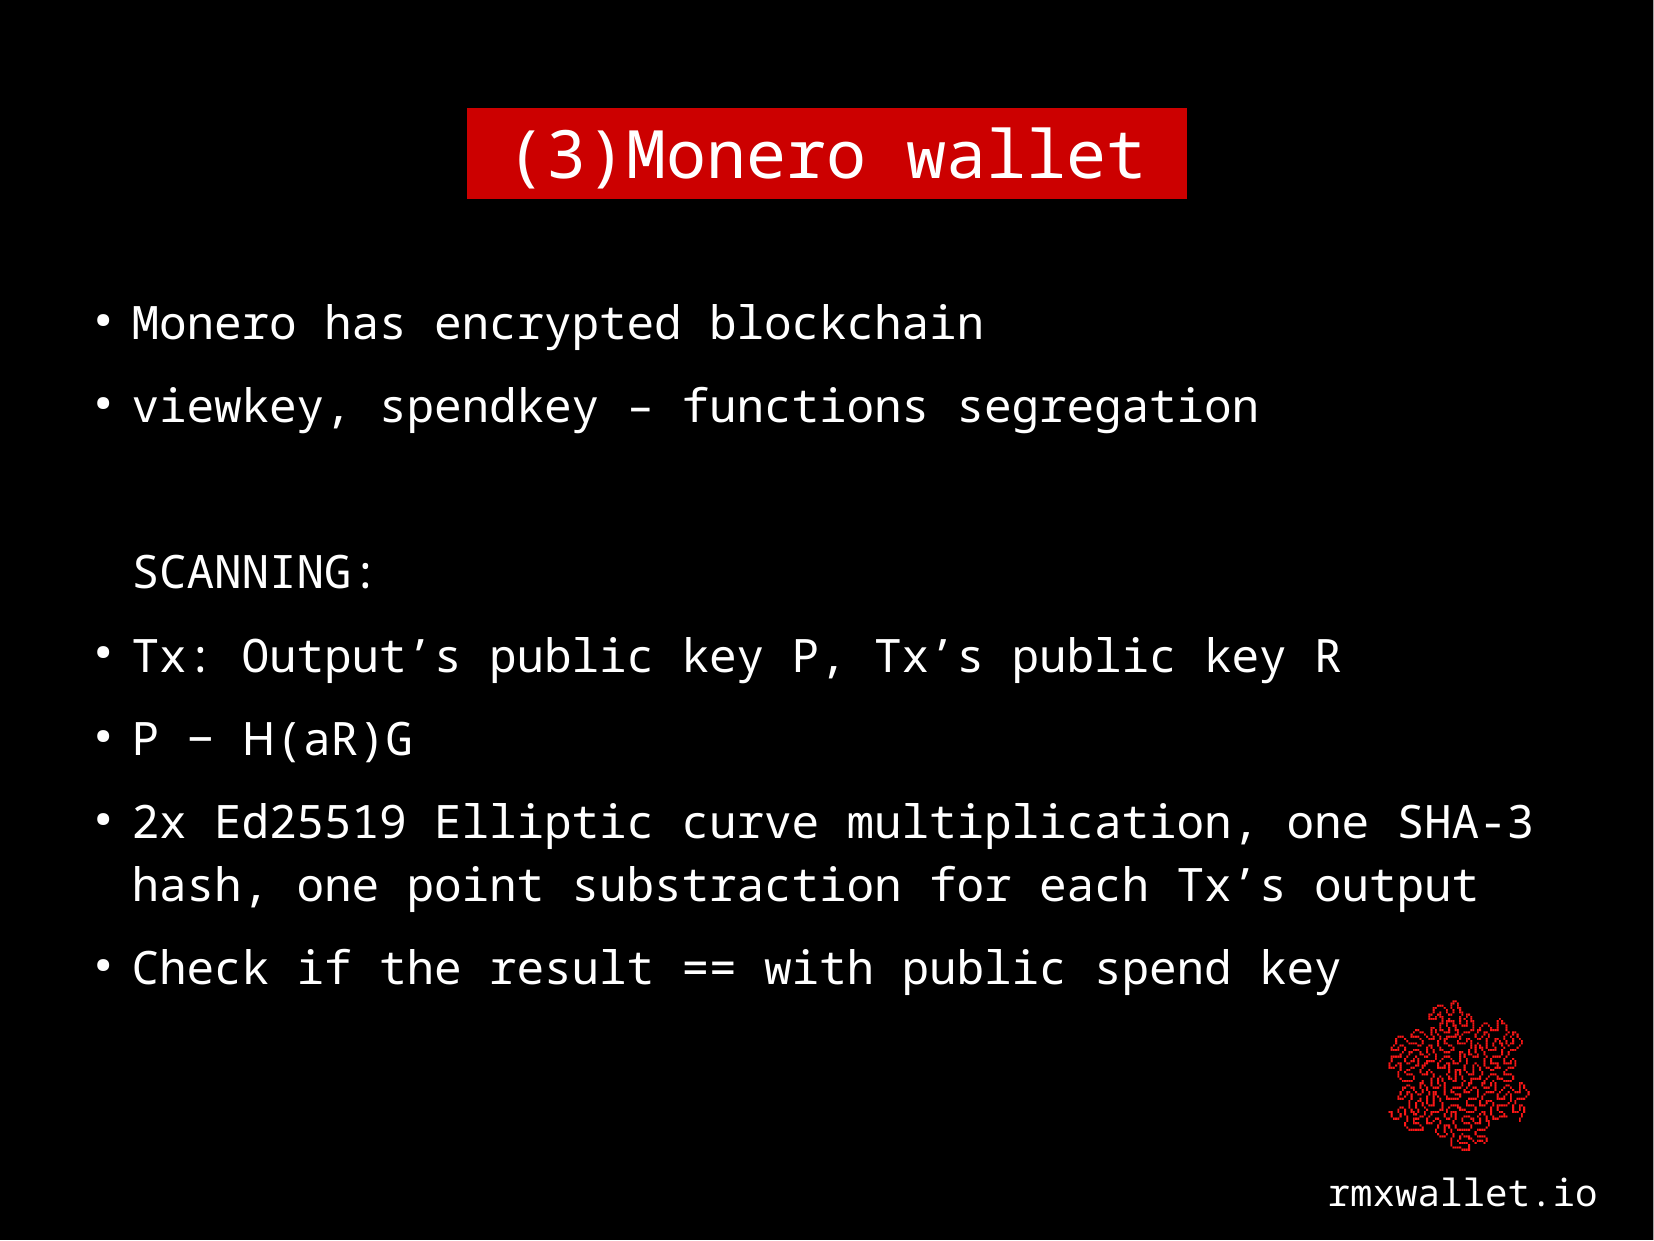

(3)Monero wallet
# Monero has encrypted blockchain
viewkey, spendkey – functions segregation
SCANNING:
Tx: Output’s public key P, Tx’s public key R
P − H(aR)G
2x Ed25519 Elliptic curve multiplication, one SHA-3 hash, one point substraction for each Tx’s output
Check if the result == with public spend key
rmxwallet.io